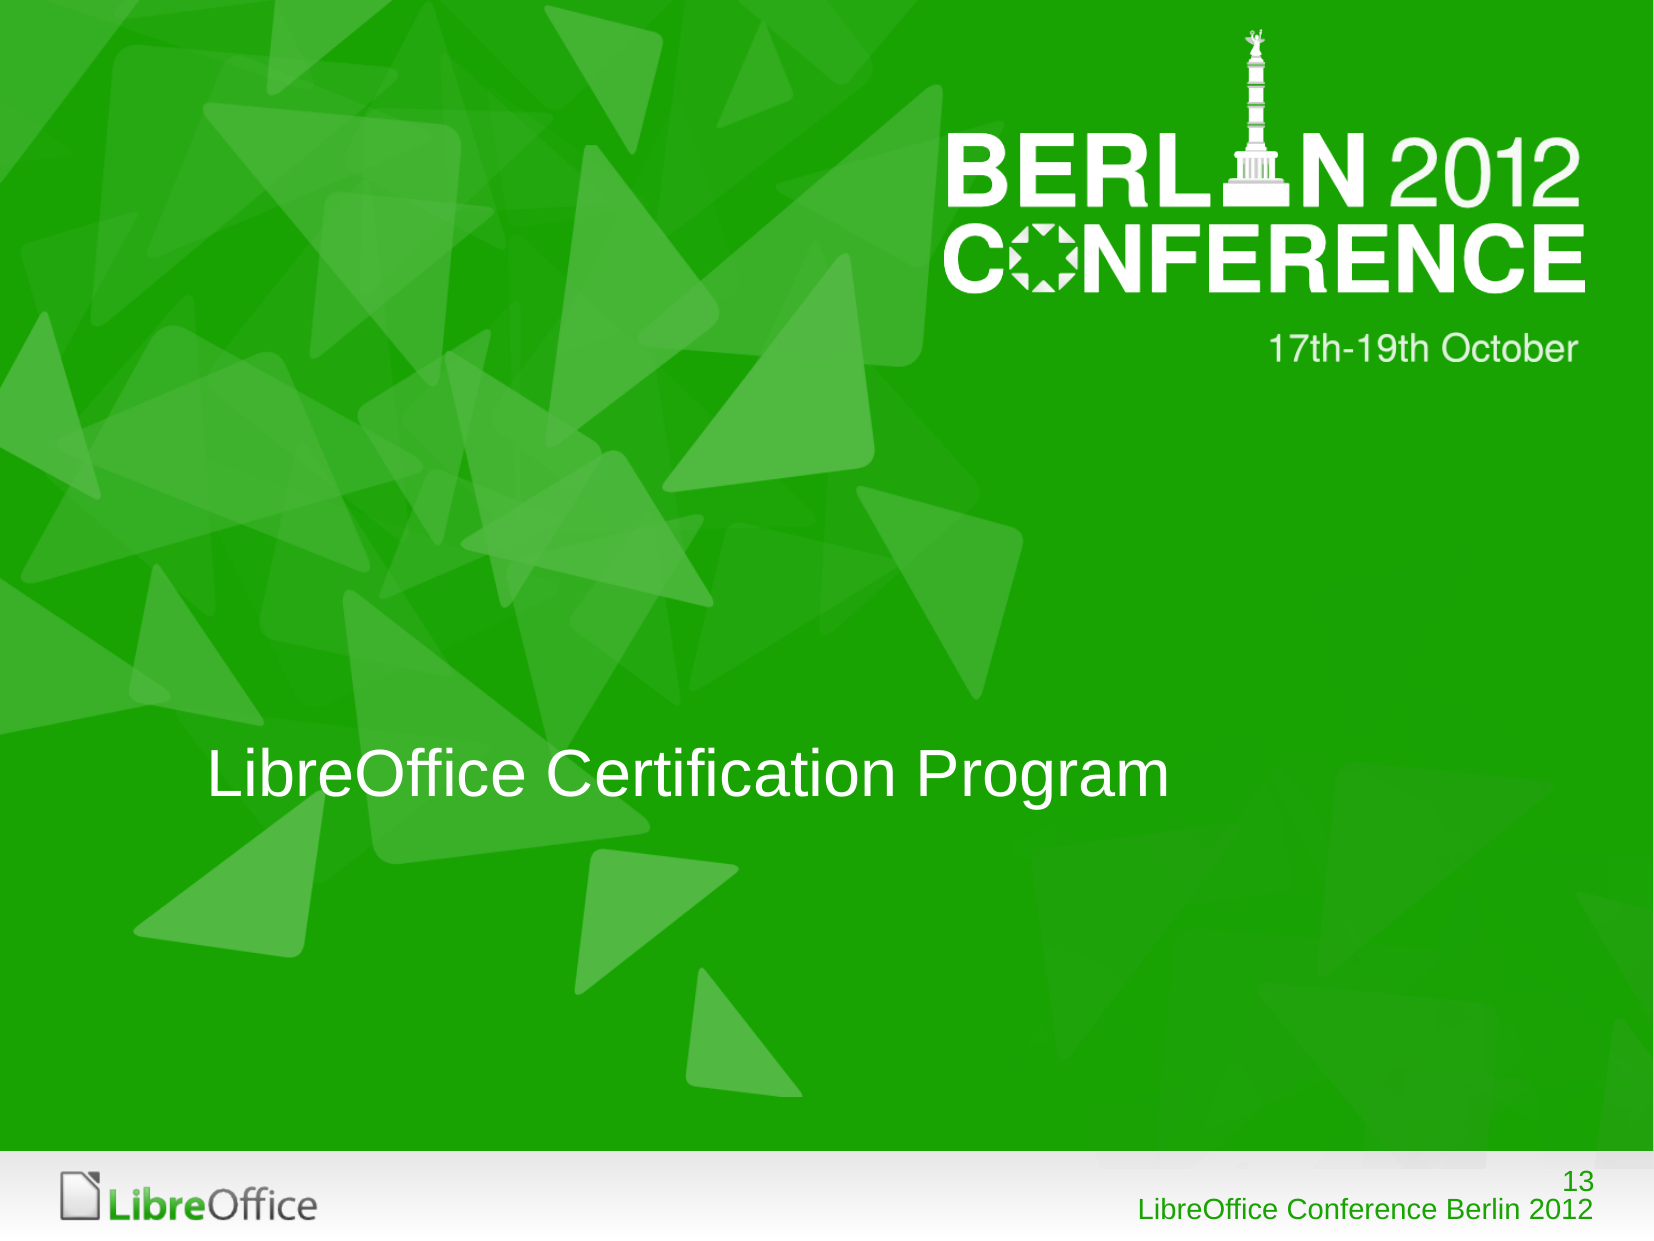

# LibreOffice Certification Program
13
LibreOffice Conference Berlin 2012